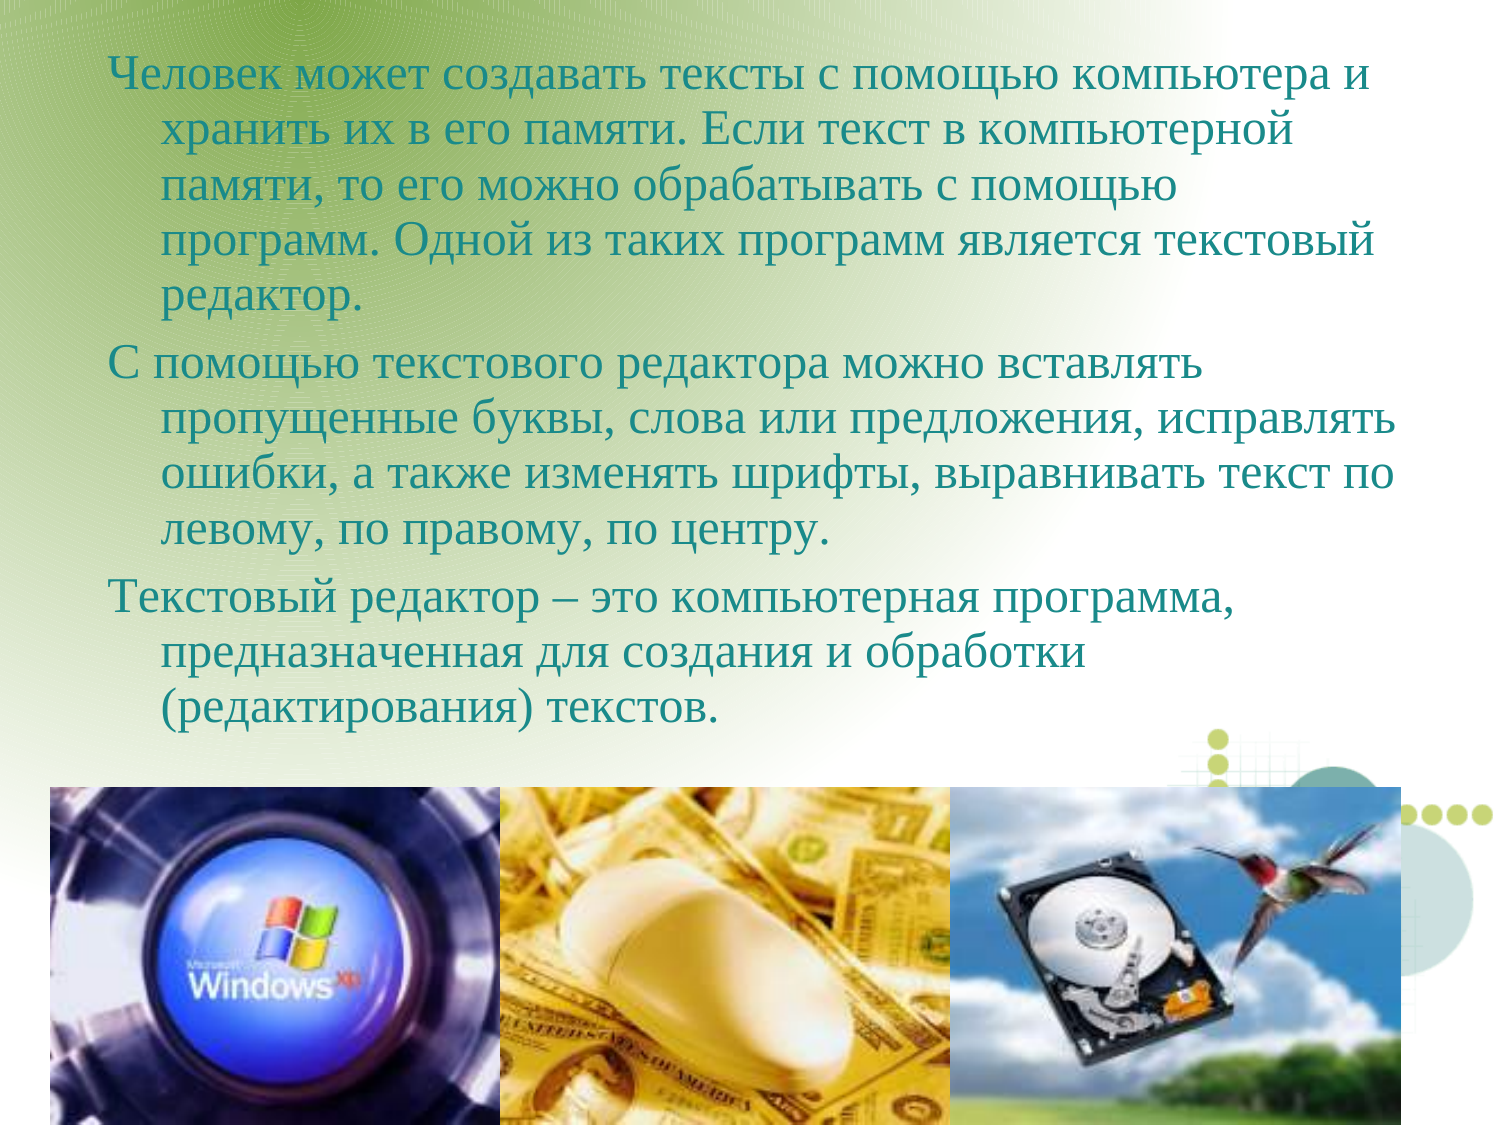

# Человек может создавать тексты с помощью компьютера и хранить их в его памяти. Если текст в компьютерной памяти, то его можно обрабатывать с помощью программ. Одной из таких программ является текстовый редактор.
С помощью текстового редактора можно вставлять пропущенные буквы, слова или предложения, исправлять ошибки, а также изменять шрифты, выравнивать текст по левому, по правому, по центру.
Текстовый редактор – это компьютерная программа, предназначенная для создания и обработки (редактирования) текстов.